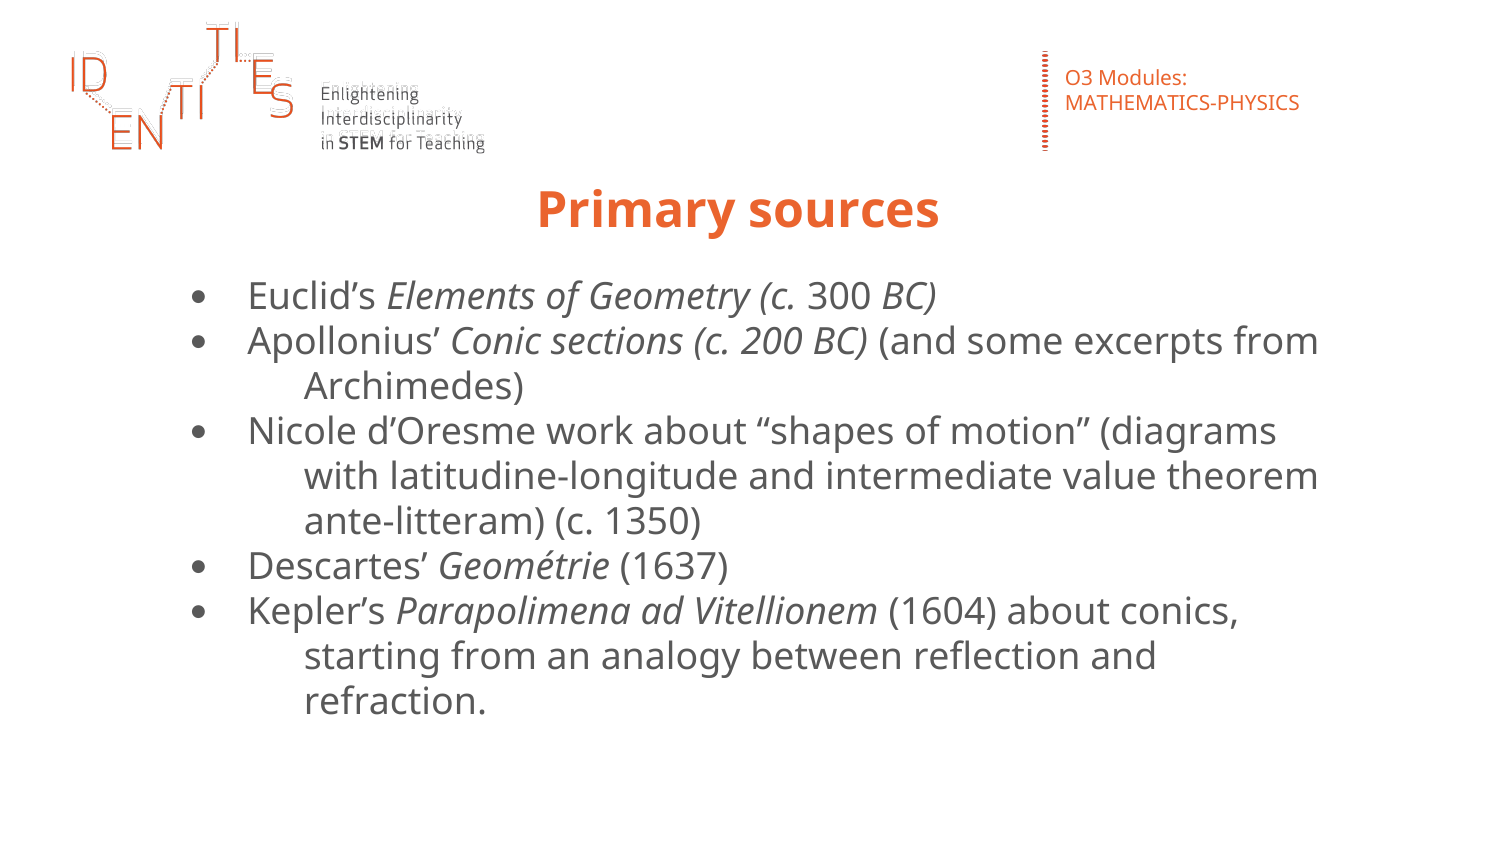

O3 Modules:
MATHEMATICS-PHYSICS
Primary sources
Euclid’s Elements of Geometry (c. 300 BC)
Apollonius’ Conic sections (c. 200 BC) (and some excerpts from Archimedes)
Nicole d’Oresme work about “shapes of motion” (diagrams with latitudine-longitude and intermediate value theorem ante-litteram) (c. 1350)
Descartes’ Geométrie (1637)
Kepler’s Parapolimena ad Vitellionem (1604) about conics, starting from an analogy between reflection and refraction.